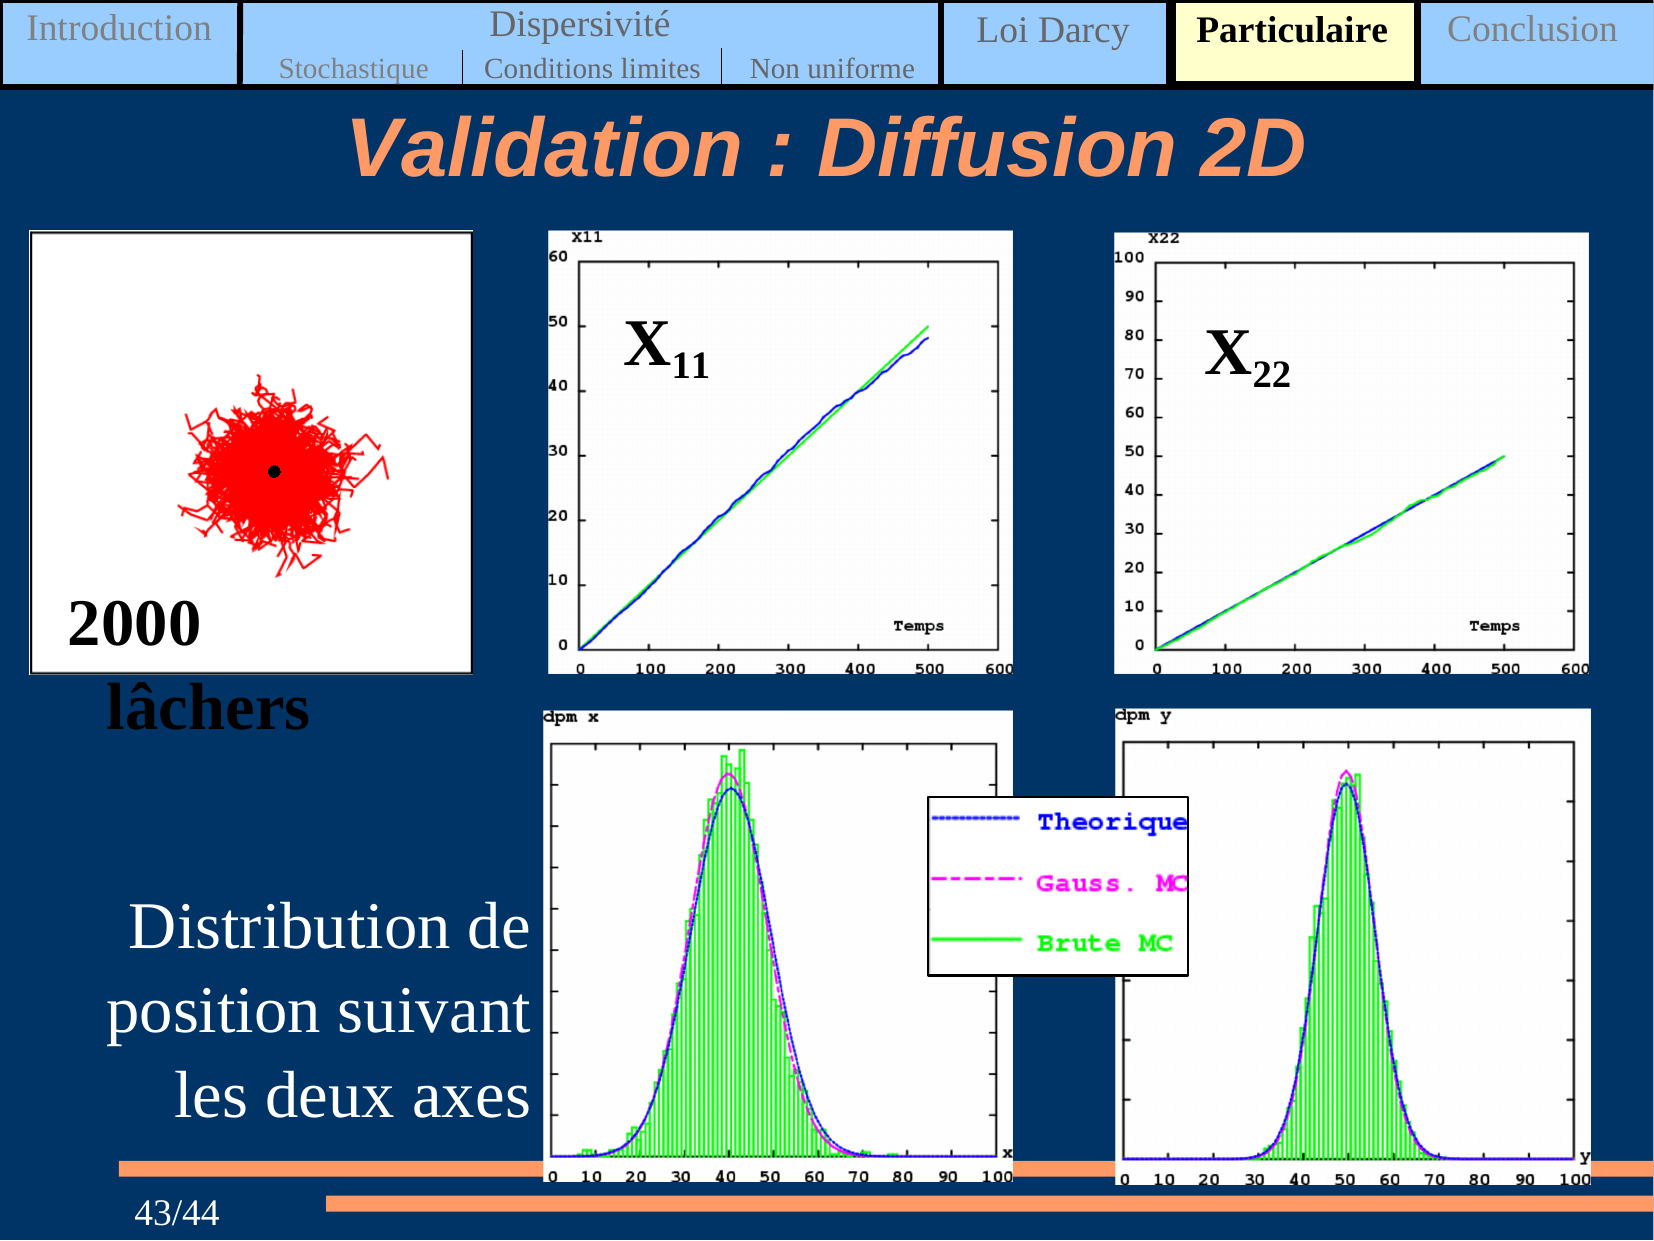

Dispersivité
Introduction
Conclusion
Loi Darcy
Particulaire
Stochastique
Conditions limites
Non uniforme
Validation : Diffusion 2D
X11
X22
2000 lâchers
Distribution de
position suivant
les deux axes